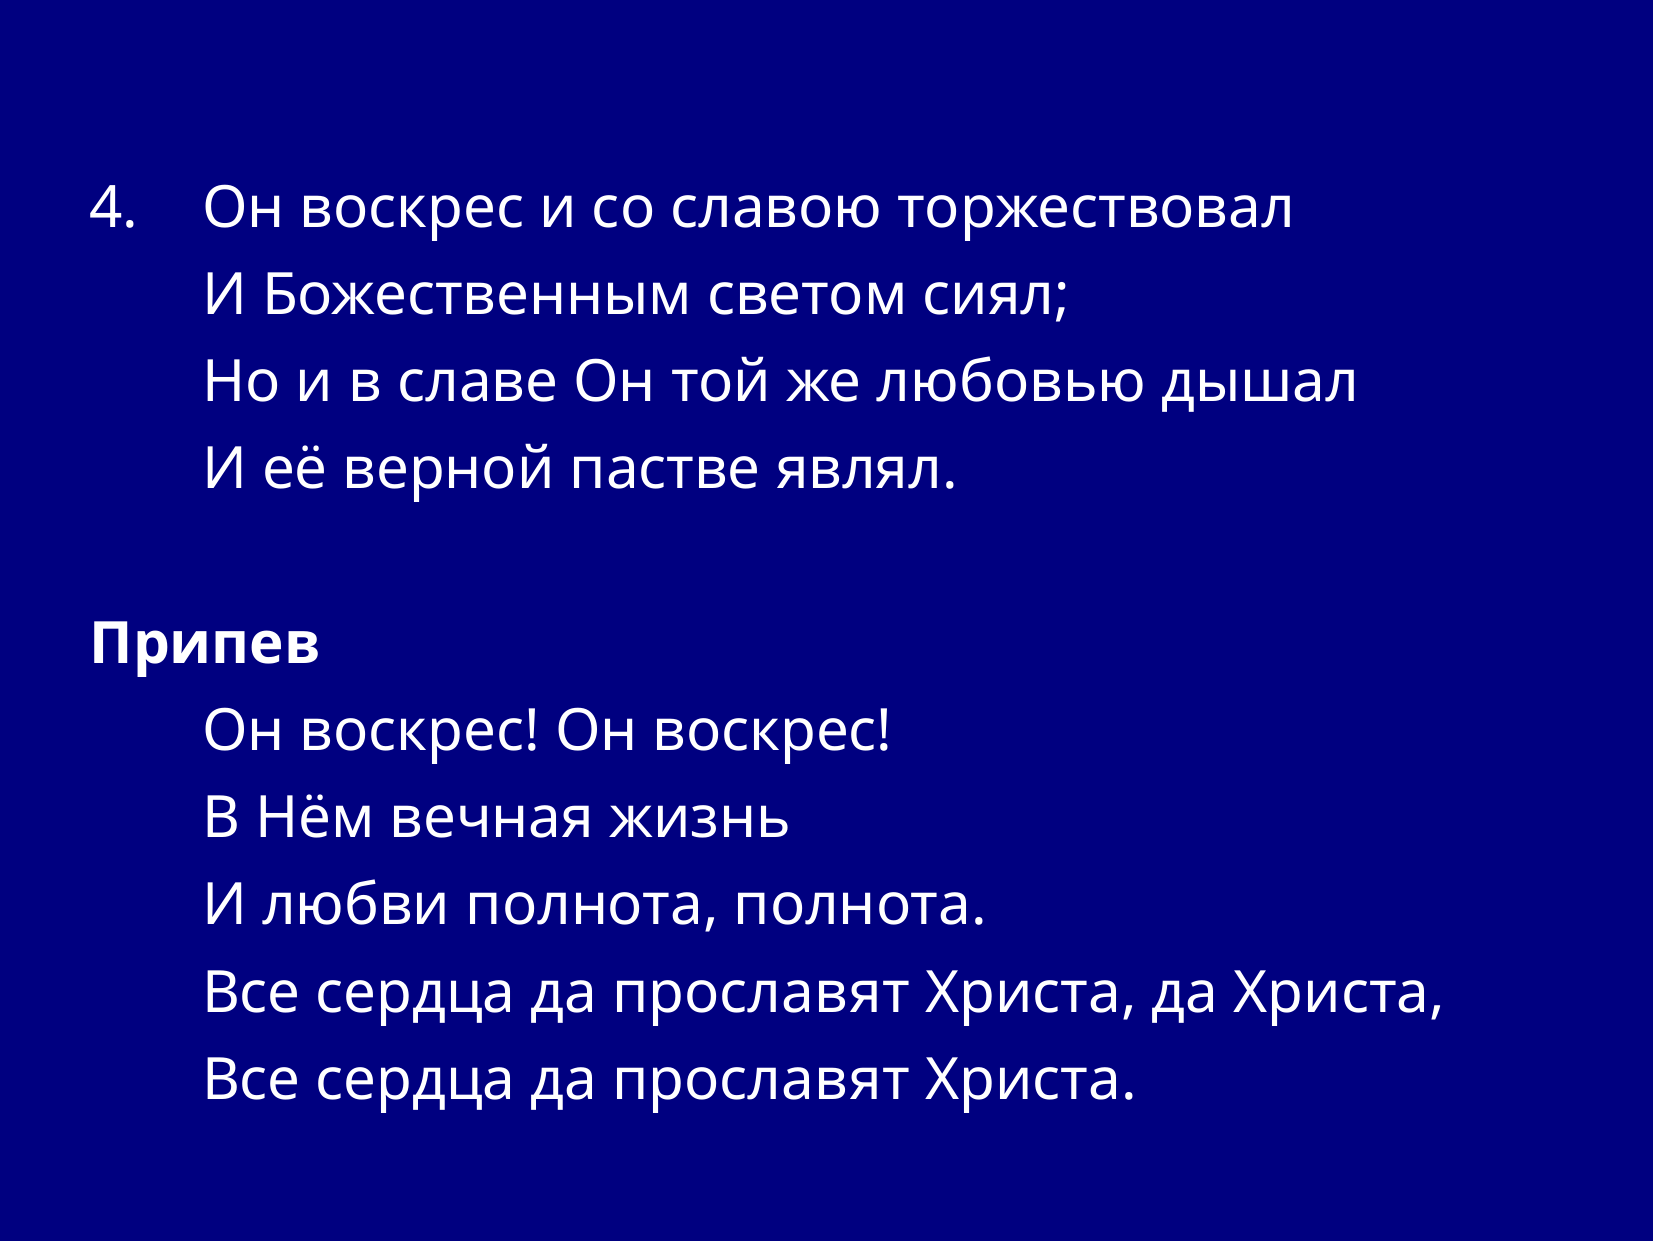

4.	Он воскрес и со славою торжествовал
	И Божественным светом сиял;
	Но и в славе Он той же любовью дышал
	И её верной пастве являл.
Припев
	Он воскрес! Он воскрес!
	В Нём вечная жизнь
	И любви полнота, полнота.
	Все сердца да прославят Христа, да Христа,
	Все сердца да прославят Христа.